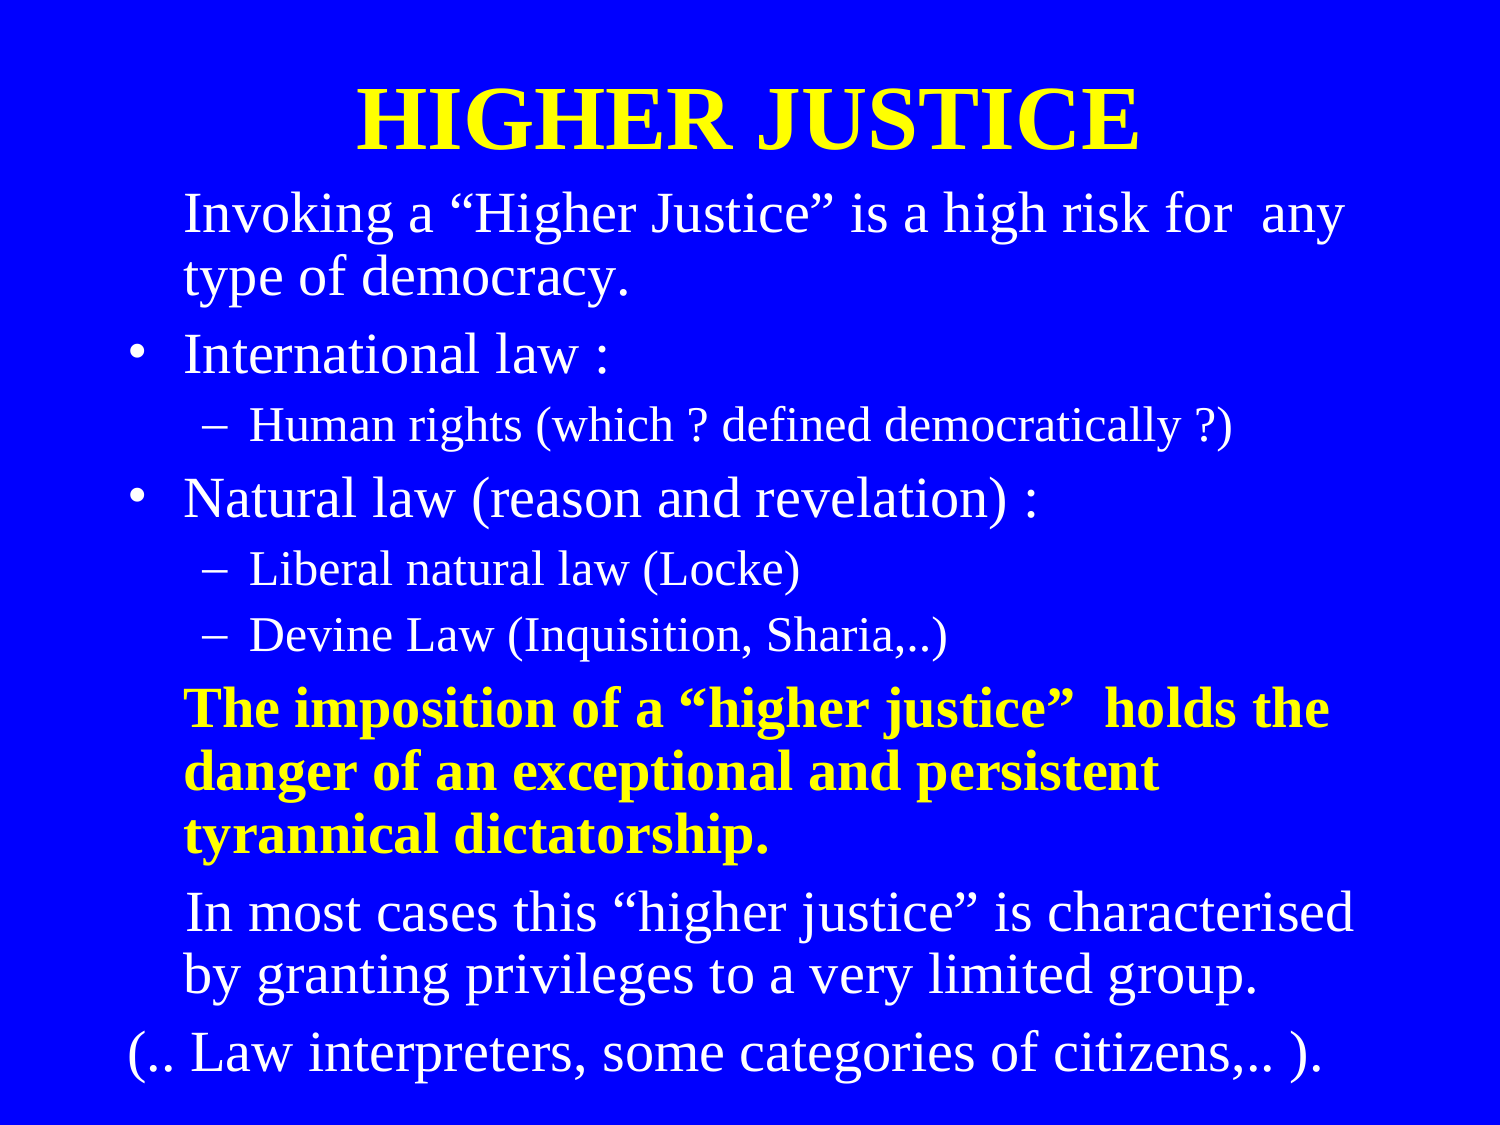

# HIGHER JUSTICE
	Invoking a “Higher Justice” is a high risk for any type of democracy.
International law :
Human rights (which ? defined democratically ?)
Natural law (reason and revelation) :
Liberal natural law (Locke)
Devine Law (Inquisition, Sharia,..)
	The imposition of a “higher justice” holds the danger of an exceptional and persistent tyrannical dictatorship.
 In most cases this “higher justice” is characterised by granting privileges to a very limited group.
(.. Law interpreters, some categories of citizens,.. ).